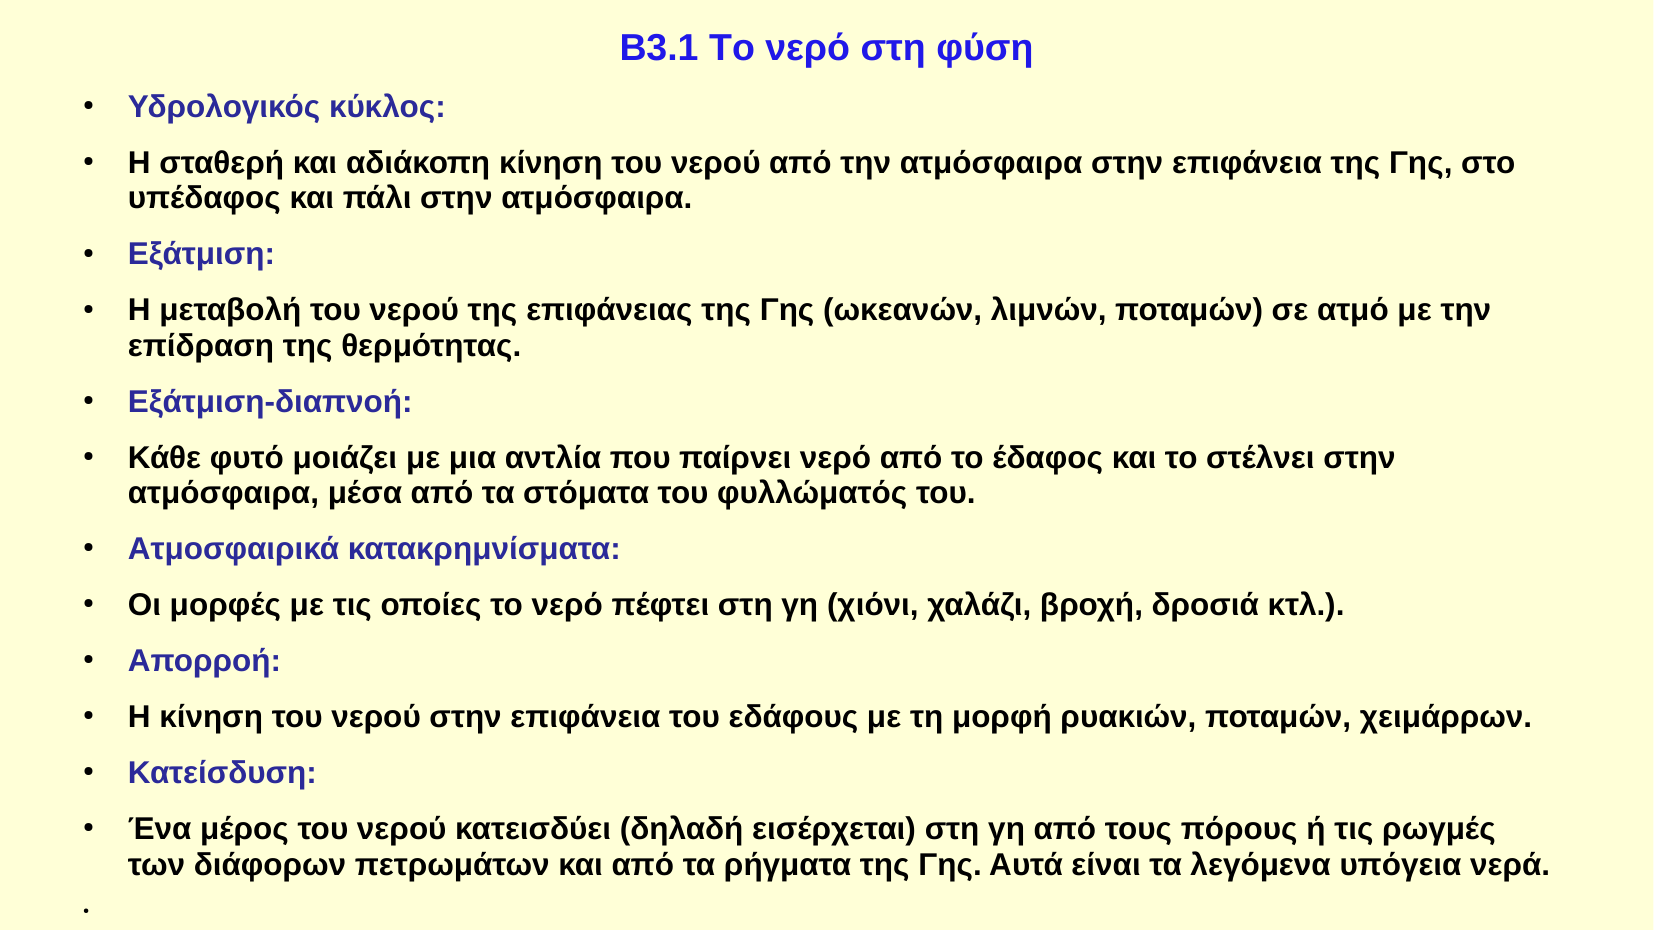

# Β3.1 Tο νερό στη φύση
Υδρολογικός κύκλος:
Η σταθερή και αδιάκοπη κίνηση του νερού από την ατμόσφαιρα στην επιφάνεια της Γης, στο υπέδαφος και πάλι στην ατμόσφαιρα.
Εξάτμιση:
Η μεταβολή του νερού της επιφάνειας της Γης (ωκεανών, λιμνών, ποταμών) σε ατμό με την επίδραση της θερμότητας.
Εξάτμιση-διαπνοή:
Κάθε φυτό μοιάζει με μια αντλία που παίρνει νερό από το έδαφος και το στέλνει στην ατμόσφαιρα, μέσα από τα στόματα του φυλλώματός του.
Ατμοσφαιρικά κατακρημνίσματα:
Οι μορφές με τις οποίες το νερό πέφτει στη γη (χιόνι, χαλάζι, βροχή, δροσιά κτλ.).
Απορροή:
Η κίνηση του νερού στην επιφάνεια του εδάφους με τη μορφή ρυακιών, ποταμών, χειμάρρων.
Κατείσδυση:
Ένα μέρος του νερού κατεισδύει (δηλαδή εισέρχεται) στη γη από τους πόρους ή τις ρωγμές των διάφορων πετρωμάτων και από τα ρήγματα της Γης. Αυτά είναι τα λεγόμενα υπόγεια νερά.